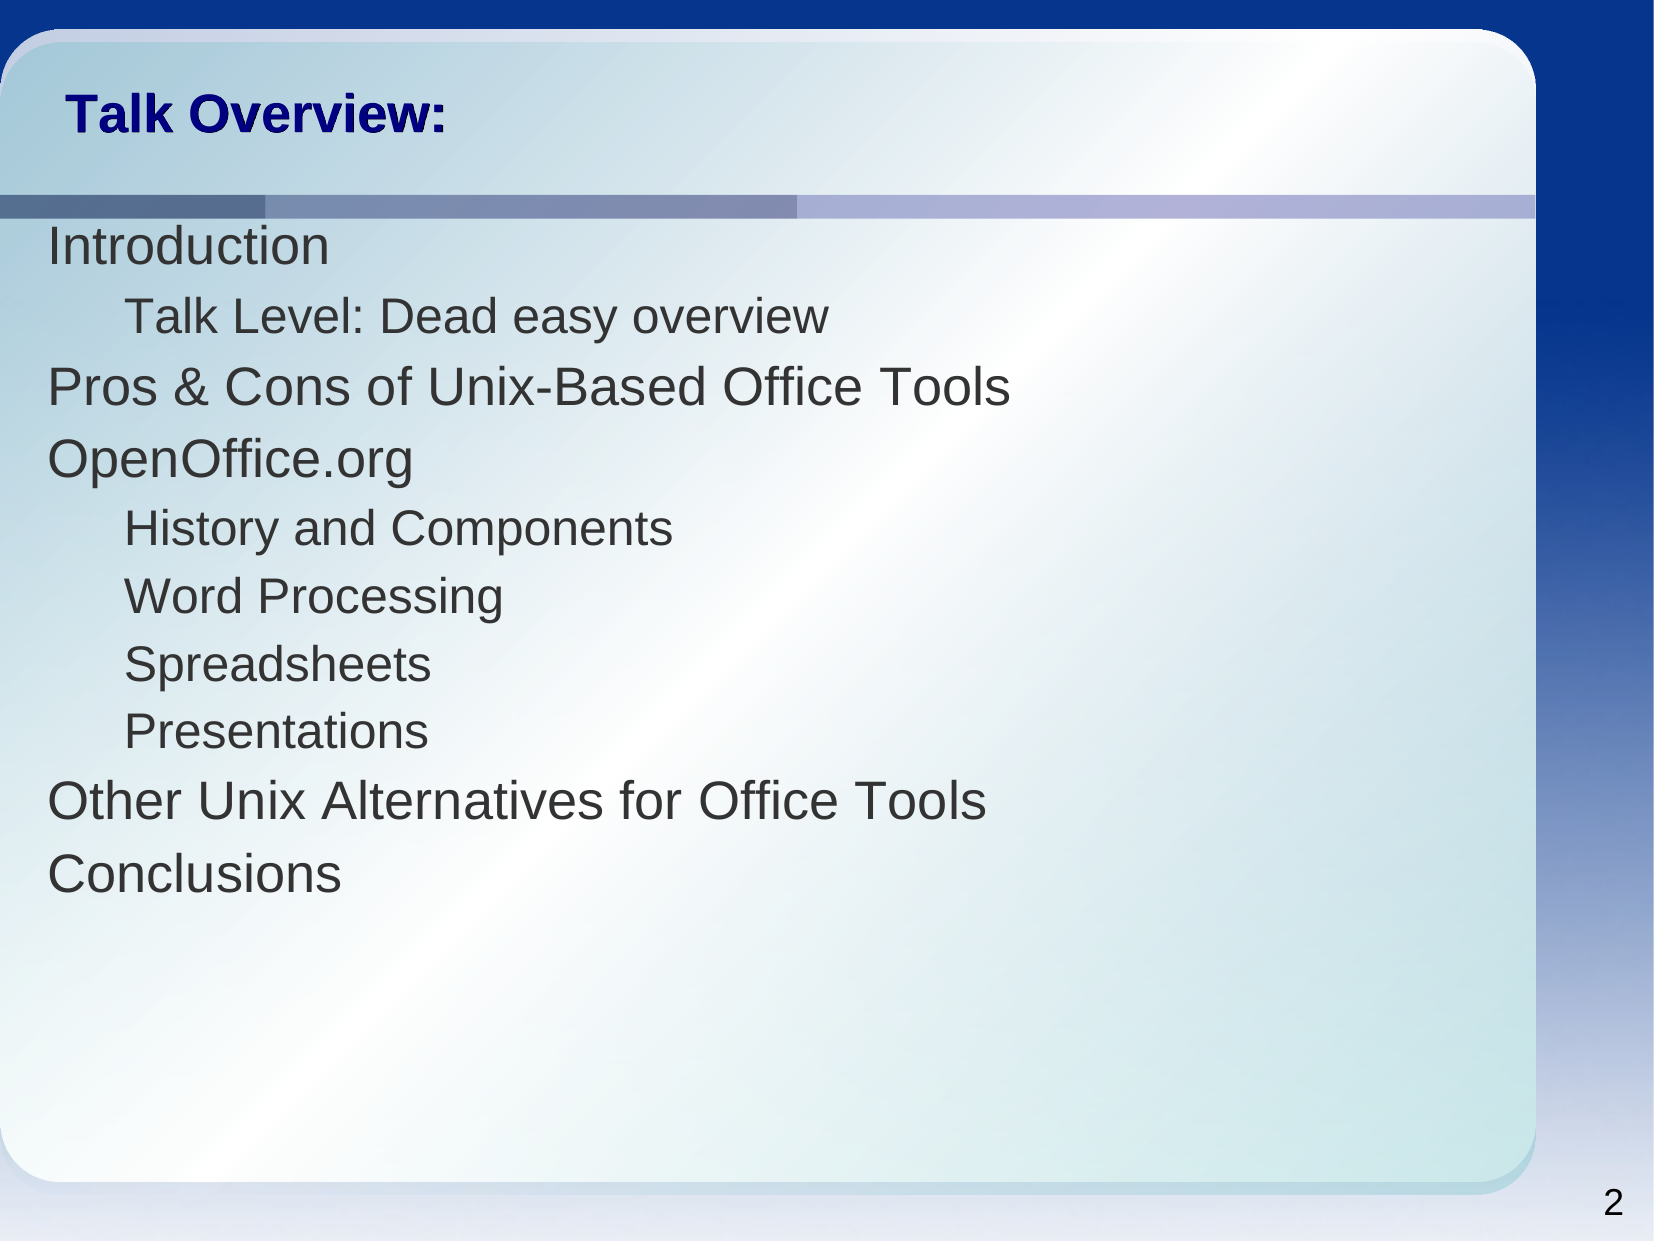

# Talk Overview:
Introduction
Talk Level: Dead easy overview
Pros & Cons of Unix-Based Office Tools
OpenOffice.org
History and Components
Word Processing
Spreadsheets
Presentations
Other Unix Alternatives for Office Tools
Conclusions
2